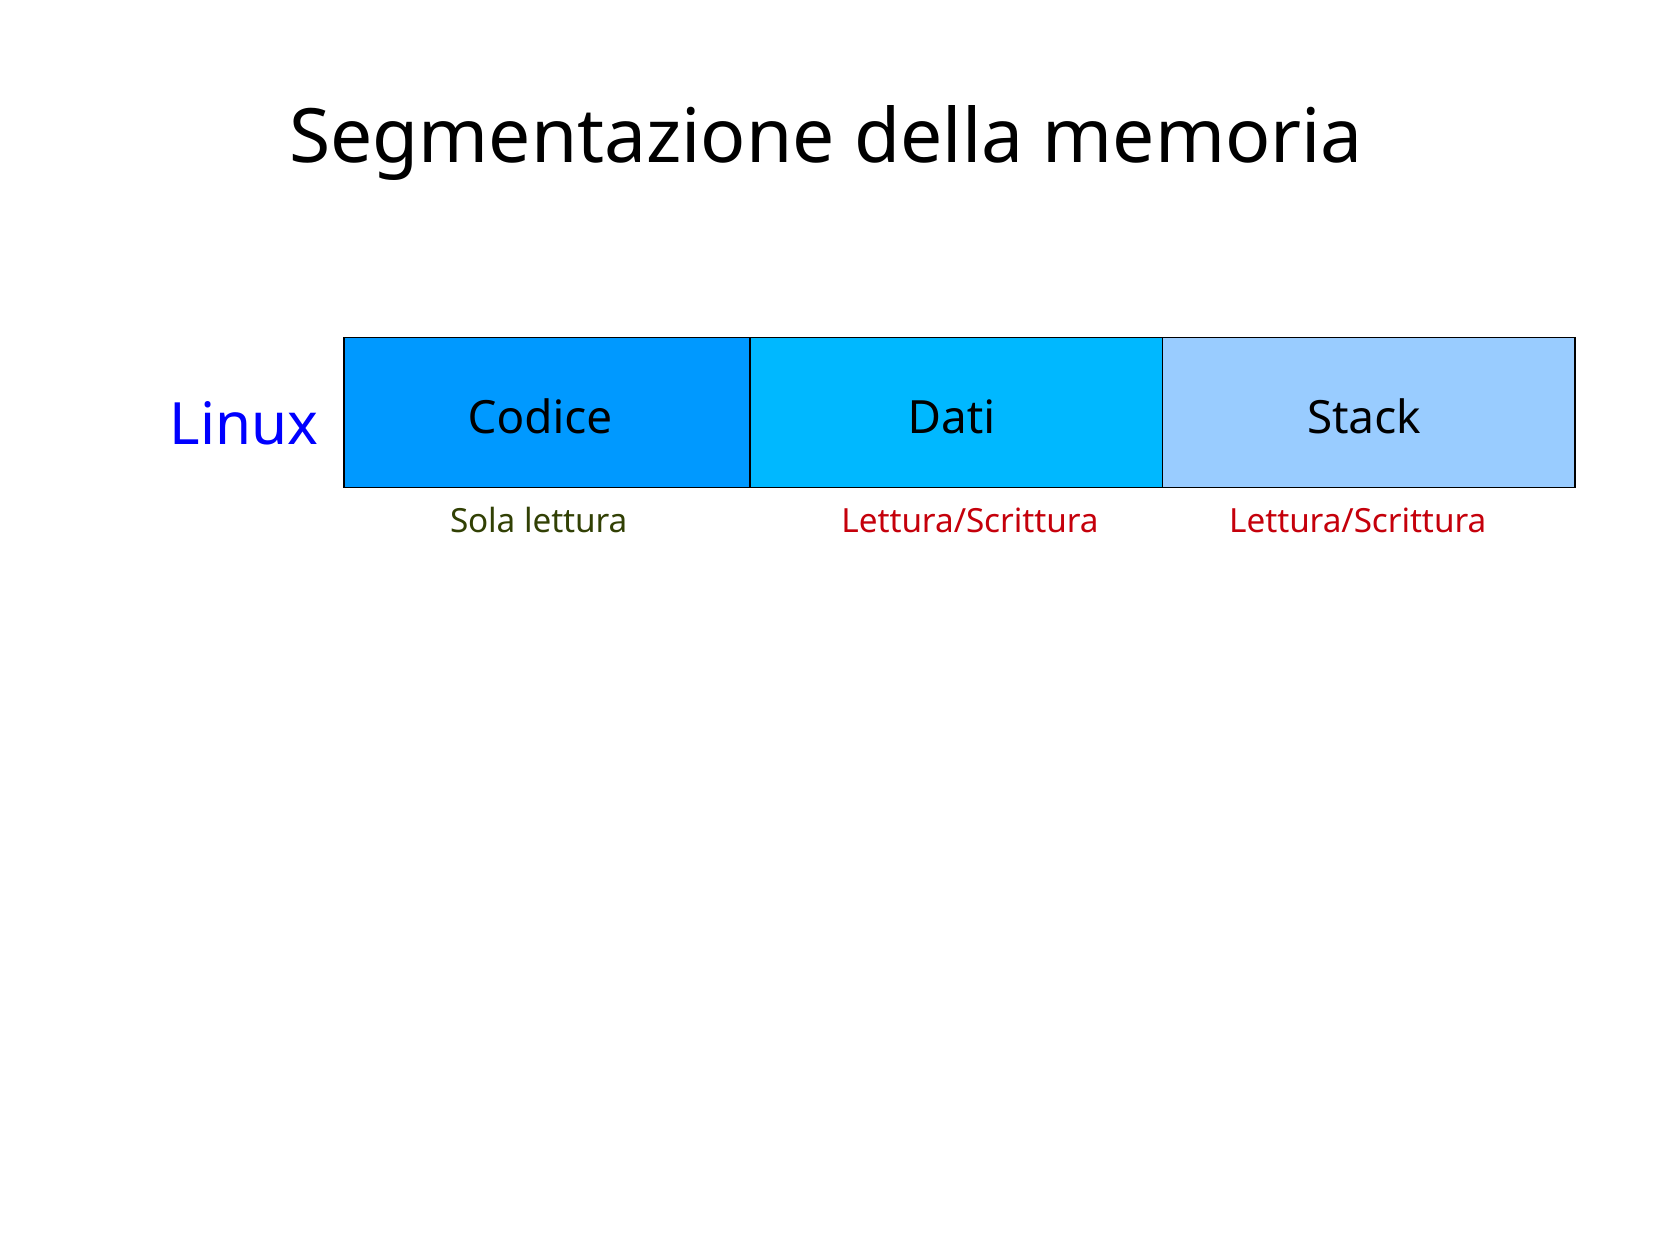

Segmentazione della memoria
Dati
Linux
Codice
Stack
Sola lettura
Lettura/Scrittura
Lettura/Scrittura